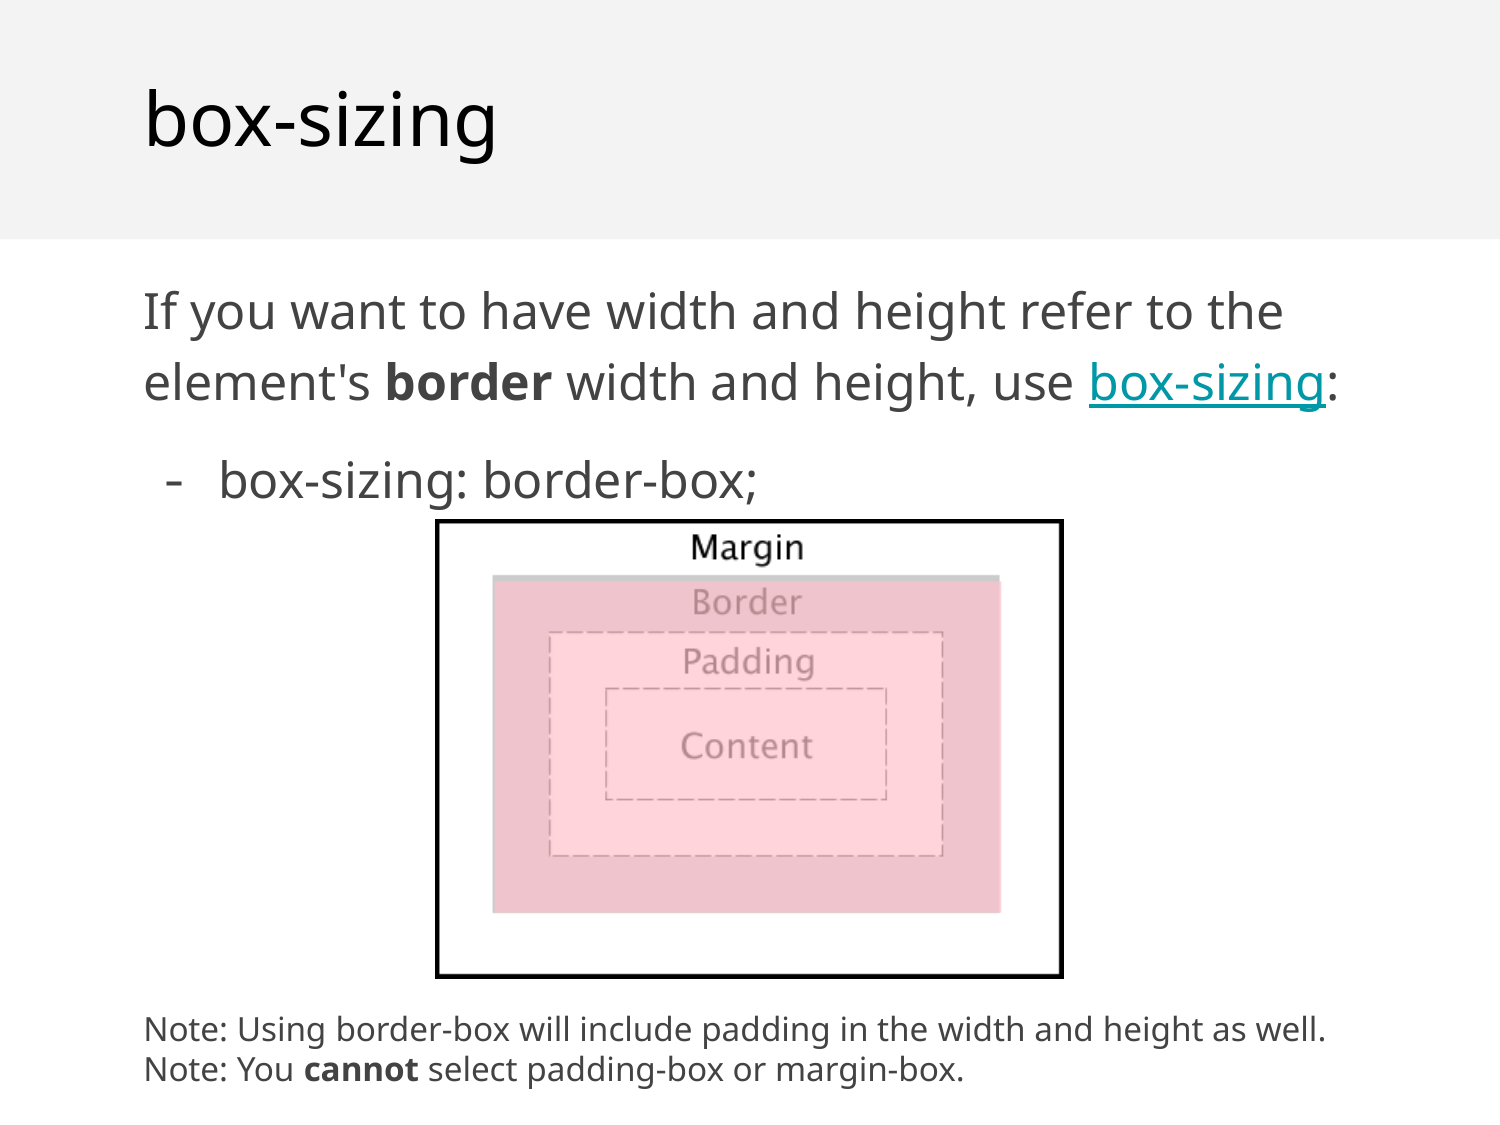

box-sizing
# If you want to have width and height refer to the element's border width and height, use box-sizing:
box-sizing: border-box;
Note: Using border-box will include padding in the width and height as well.
Note: You cannot select padding-box or margin-box.